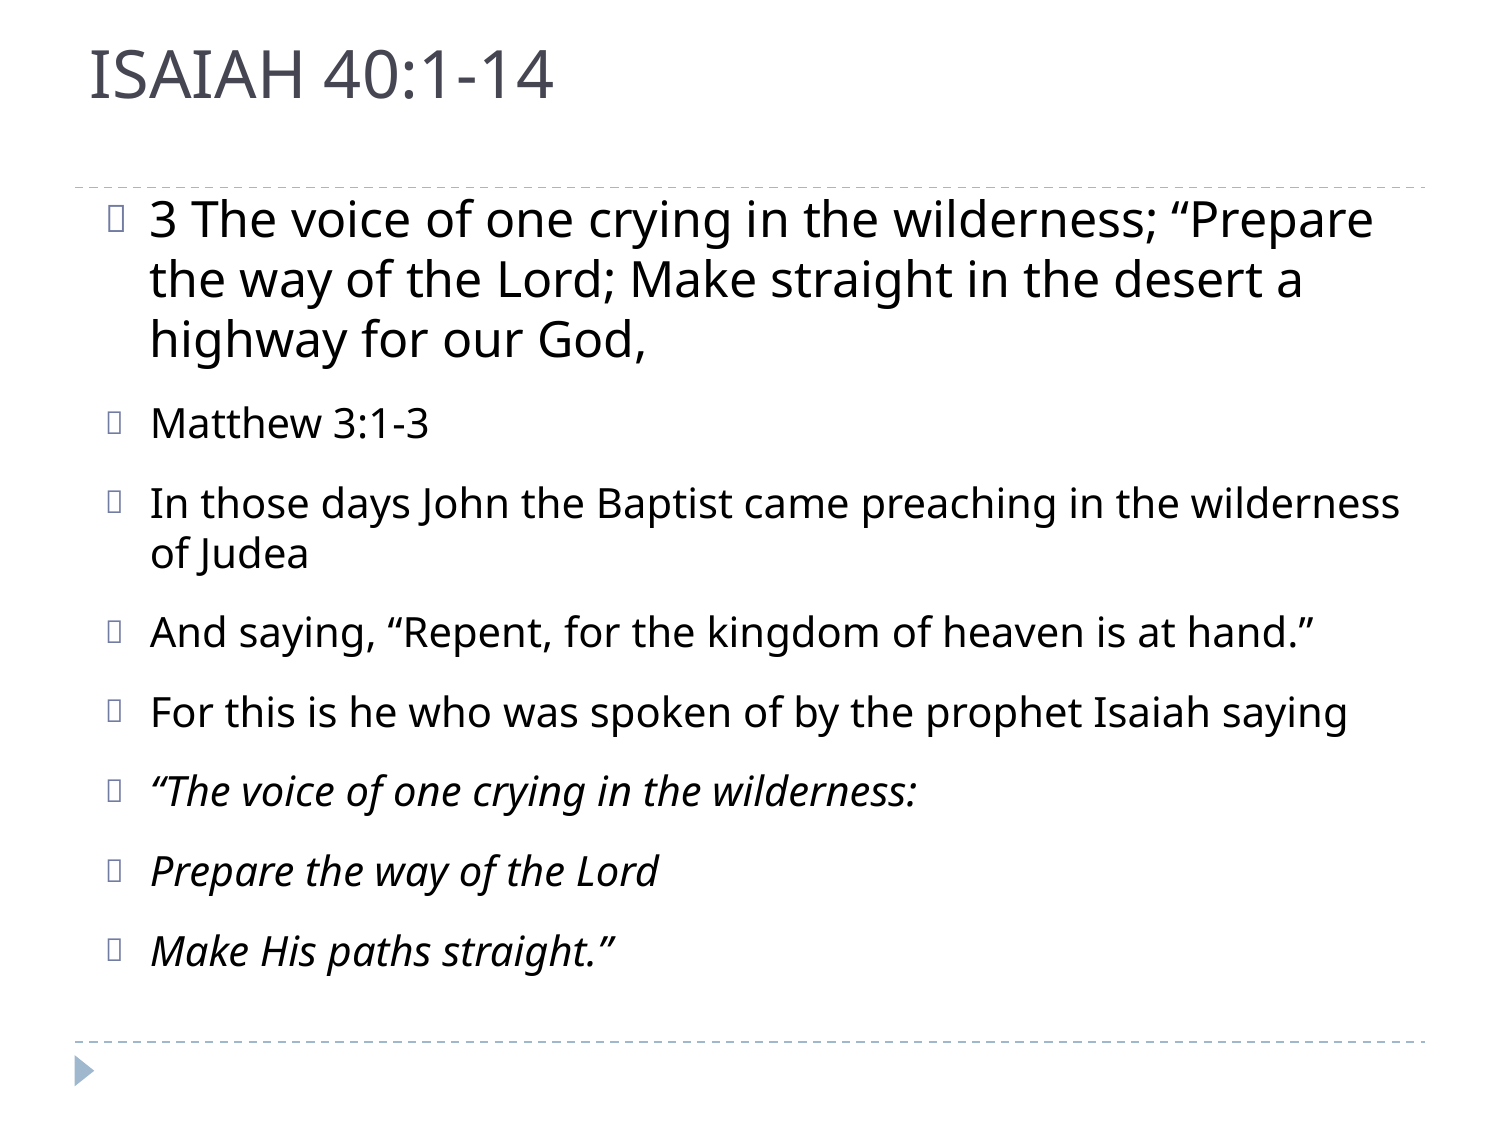

# ISAIAH 40:1-14
3 The voice of one crying in the wilderness; “Prepare the way of the Lord; Make straight in the desert a highway for our God,
Matthew 3:1-3
In those days John the Baptist came preaching in the wilderness of Judea
And saying, “Repent, for the kingdom of heaven is at hand.”
For this is he who was spoken of by the prophet Isaiah saying
“The voice of one crying in the wilderness:
Prepare the way of the Lord
Make His paths straight.”